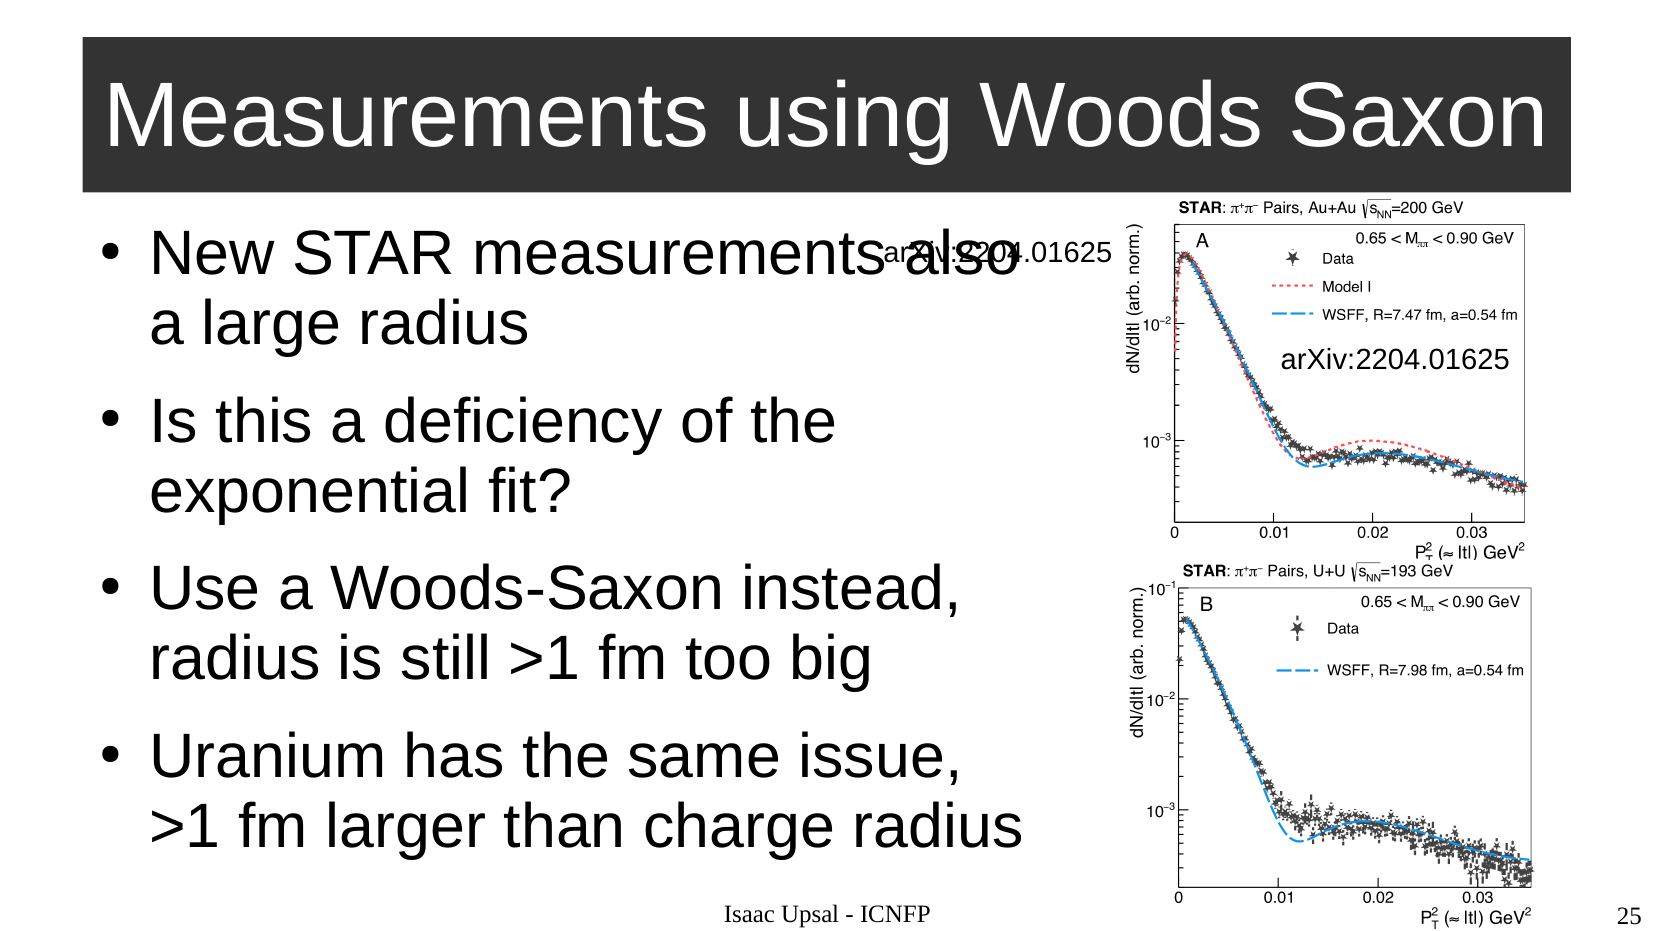

Measurements using Woods Saxon
# New STAR measurements also a large radius
Is this a deficiency of the exponential fit?
Use a Woods-Saxon instead, radius is still >1 fm too big
Uranium has the same issue, >1 fm larger than charge radius
arXiv:2204.01625
arXiv:2204.01625
Isaac Upsal - ICNFP
25